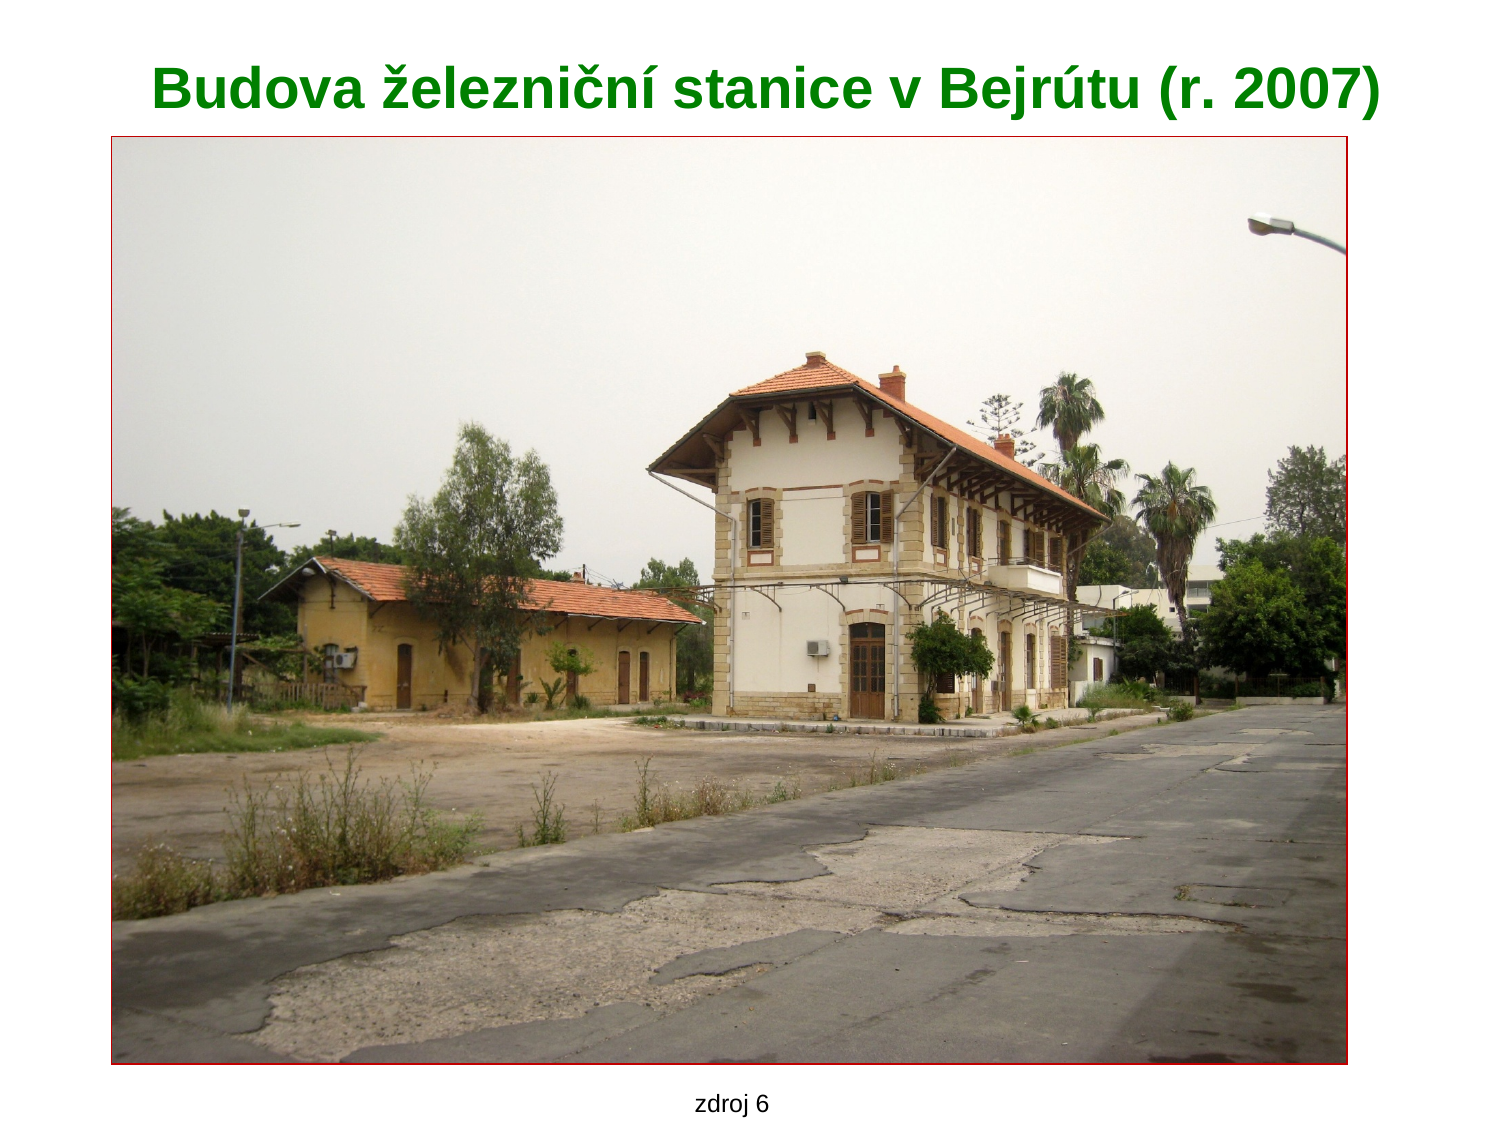

Budova železniční stanice v Bejrútu (r. 2007)
zdroj 6